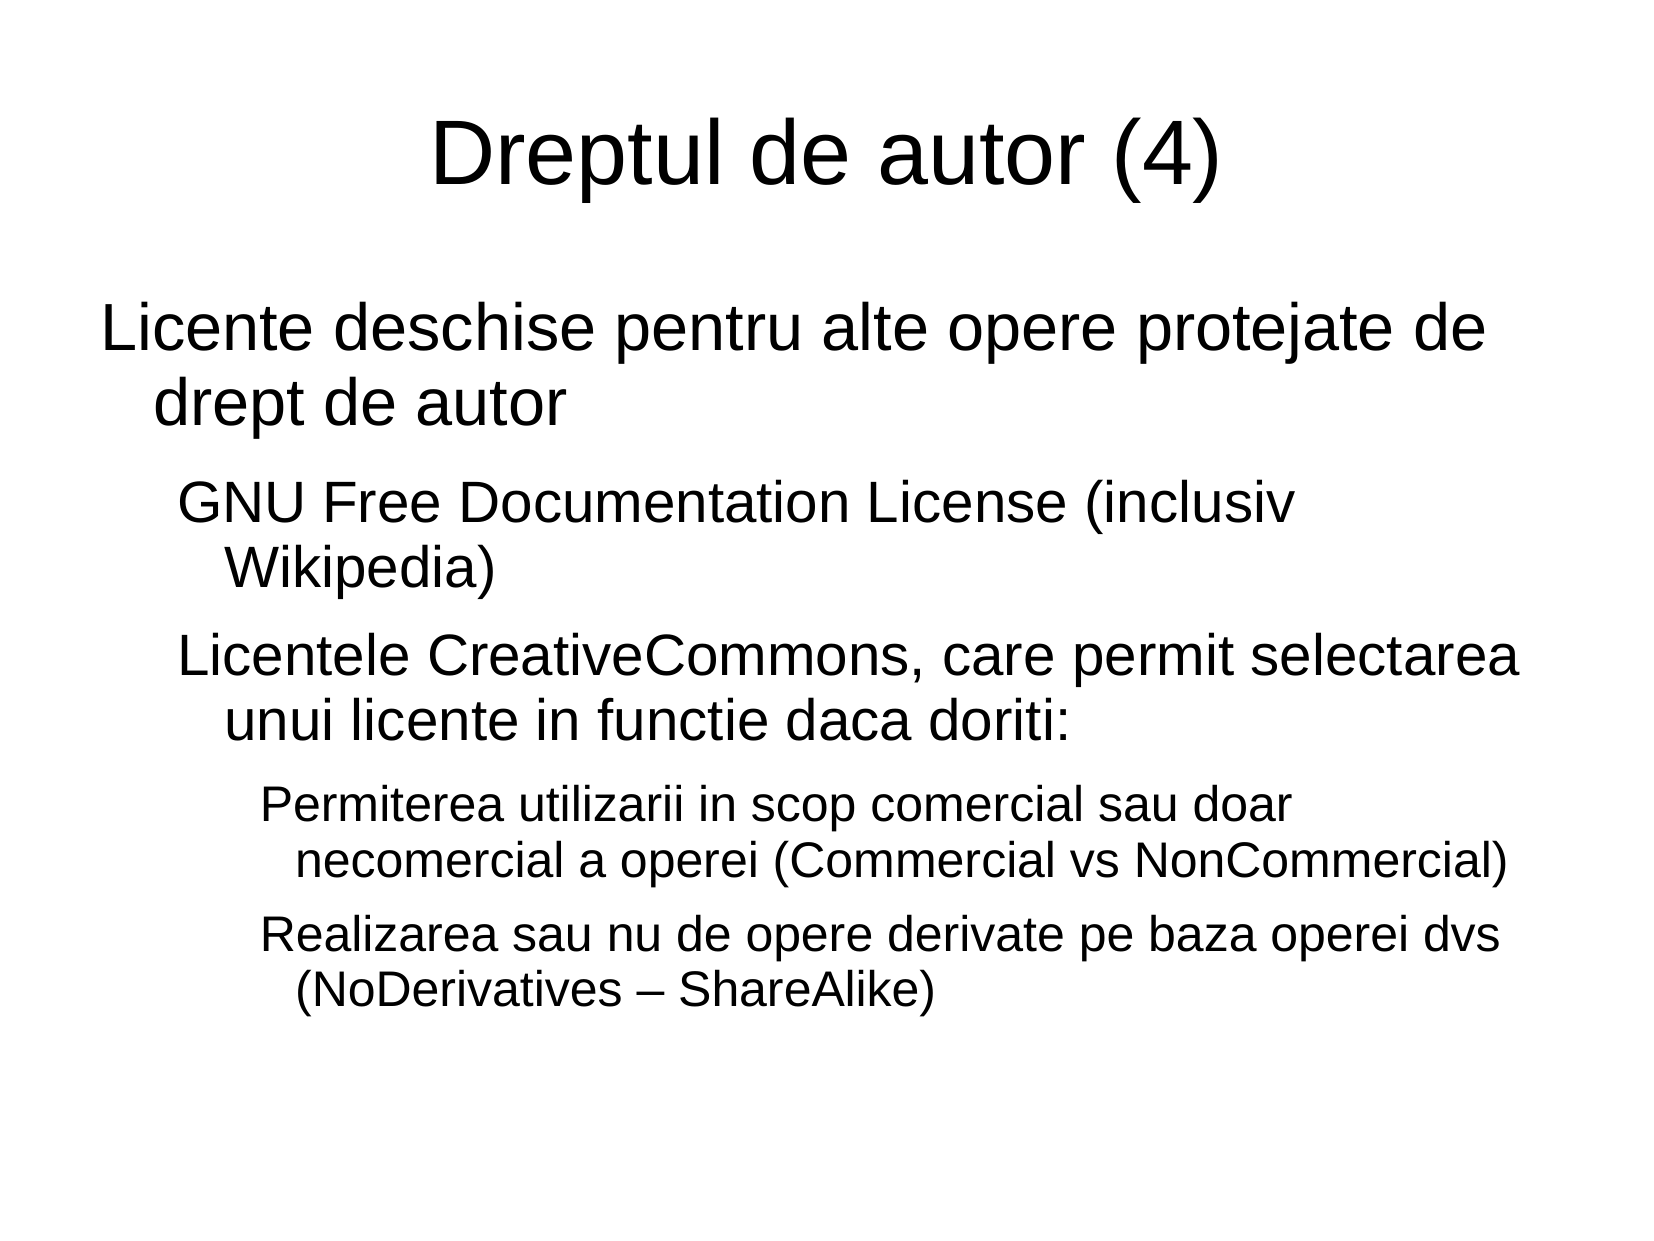

# Dreptul de autor (4)
Licente deschise pentru alte opere protejate de drept de autor
GNU Free Documentation License (inclusiv Wikipedia)
Licentele CreativeCommons, care permit selectarea unui licente in functie daca doriti:
Permiterea utilizarii in scop comercial sau doar necomercial a operei (Commercial vs NonCommercial)
Realizarea sau nu de opere derivate pe baza operei dvs (NoDerivatives – ShareAlike)